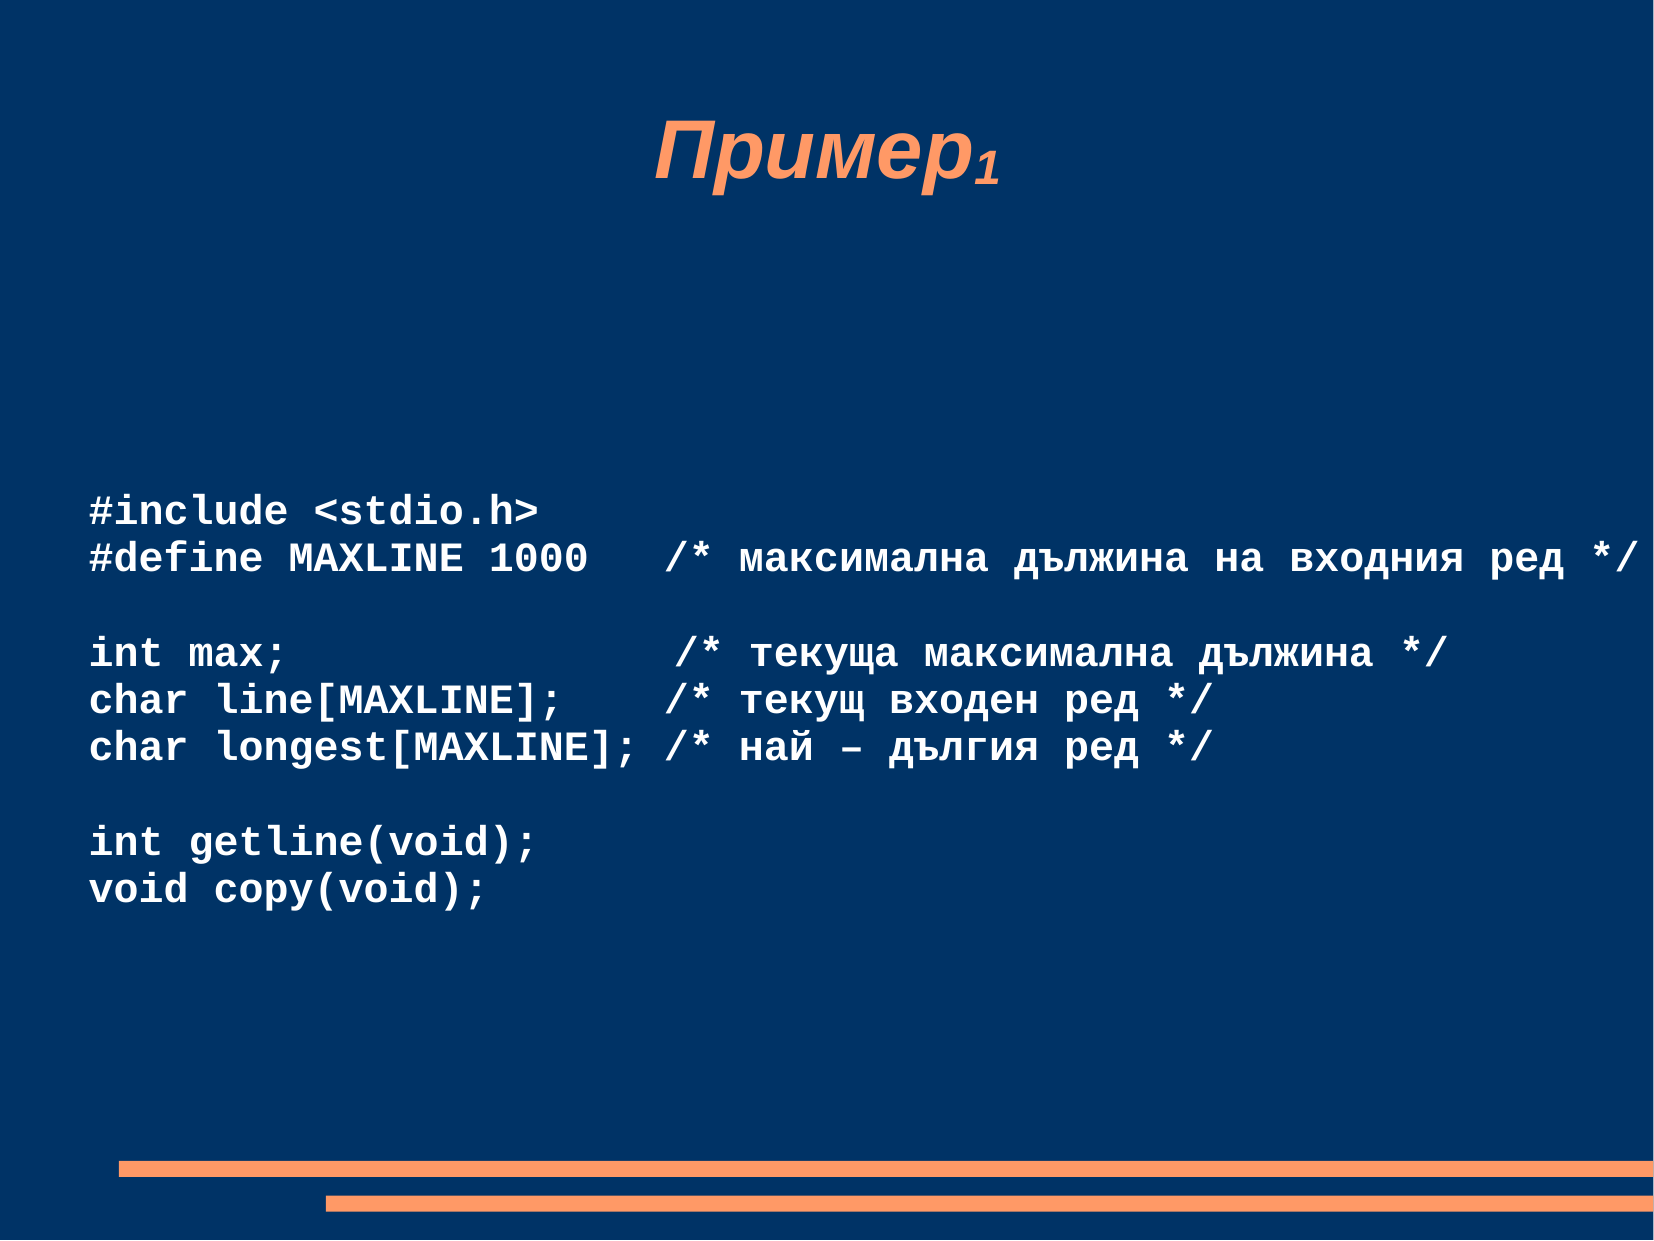

# Пример1
#include <stdio.h>
#define MAXLINE 1000 /* максимална дължина на входния ред */
int max; 			 	 /* текуща максимална дължина */
char line[MAXLINE]; /* текущ входен ред */
char longest[MAXLINE]; /* най – дългия ред */
int getline(void);
void copy(void);